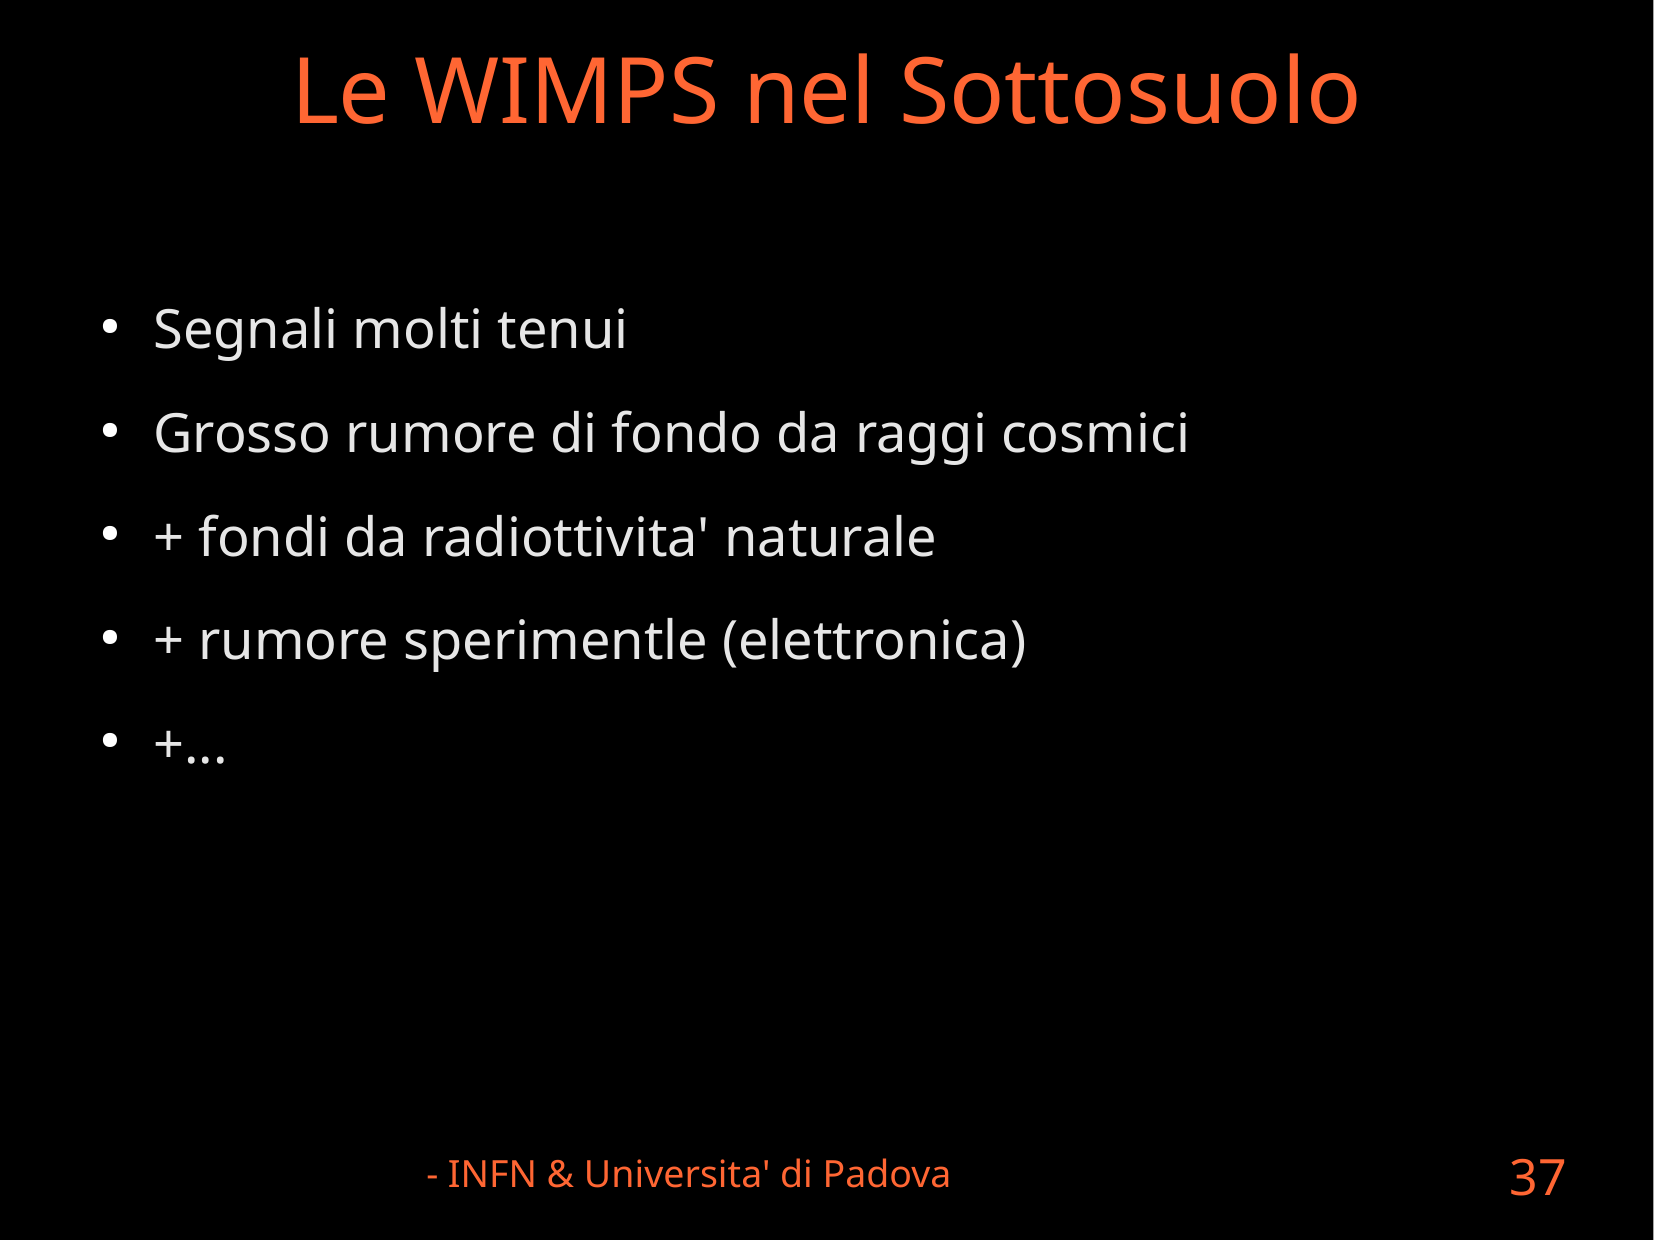

# Le WIMPS nel Sottosuolo
Segnali molti tenui
Grosso rumore di fondo da raggi cosmici
+ fondi da radiottivita' naturale
+ rumore sperimentle (elettronica)
+...